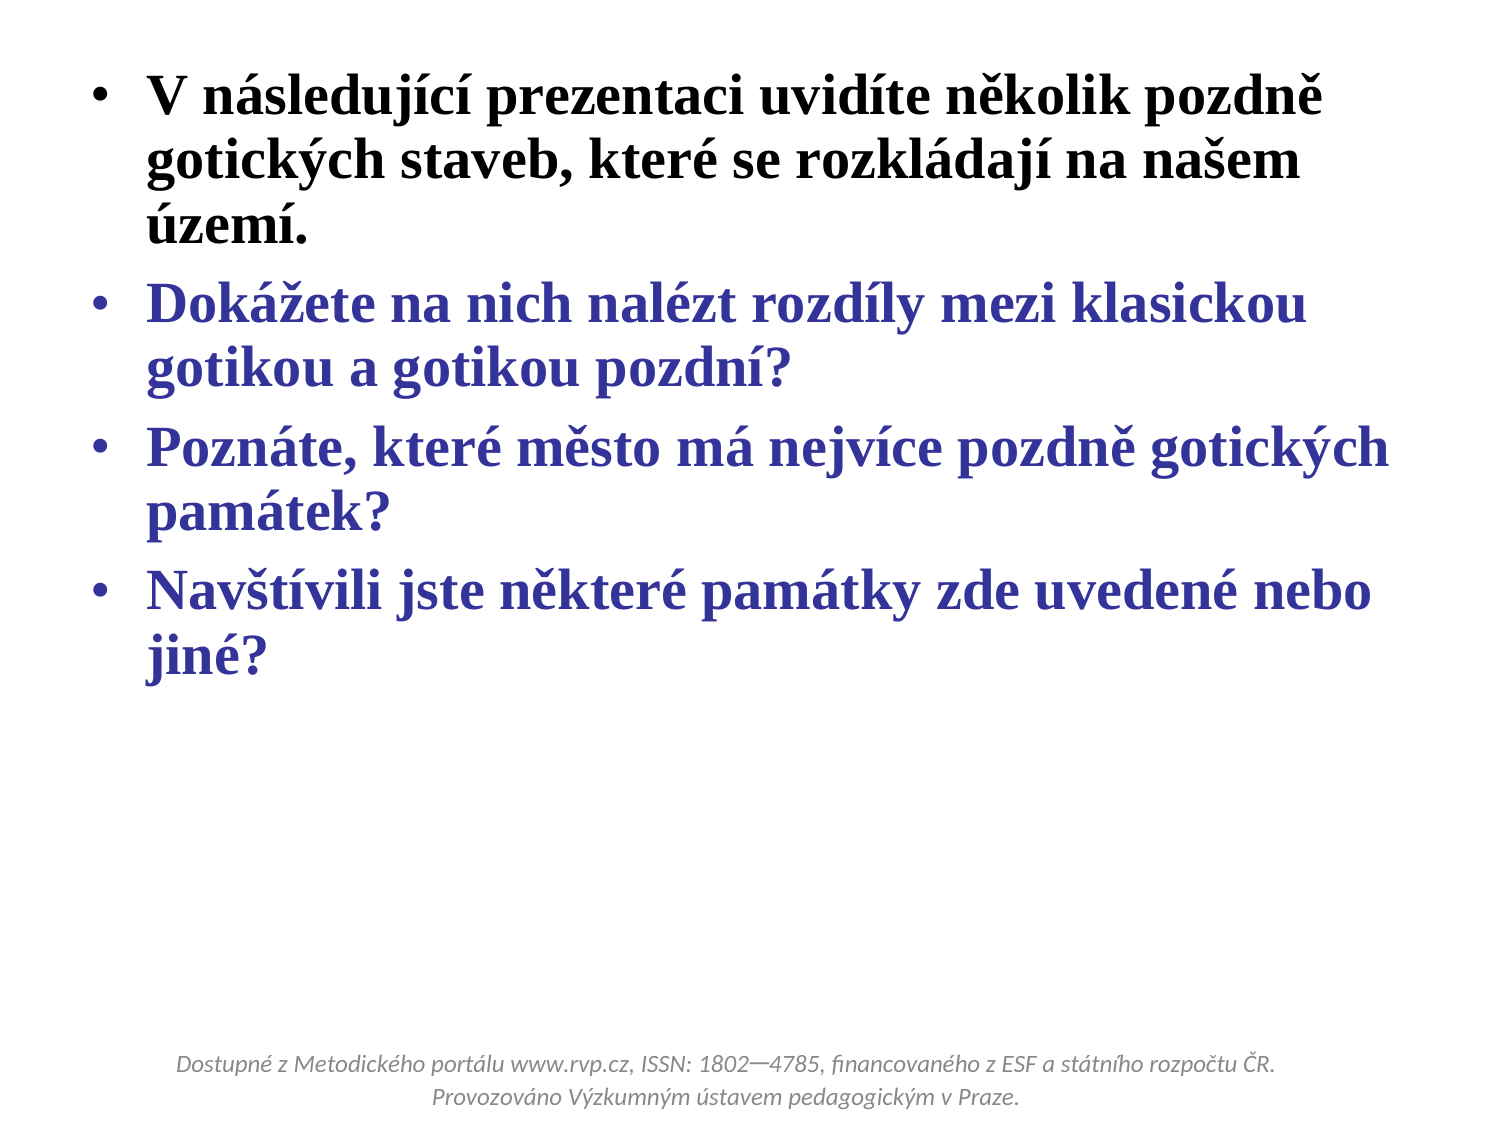

# V následující prezentaci uvidíte několik pozdně gotických staveb, které se rozkládají na našem území.
Dokážete na nich nalézt rozdíly mezi klasickou gotikou a gotikou pozdní?
Poznáte, které město má nejvíce pozdně gotických památek?
Navštívili jste některé památky zde uvedené nebo jiné?
Dostupné z Metodického portálu www.rvp.cz, ISSN: 1802–4785, financovaného z ESF a státního rozpočtu ČR. Provozováno Výzkumným ústavem pedagogickým v Praze.